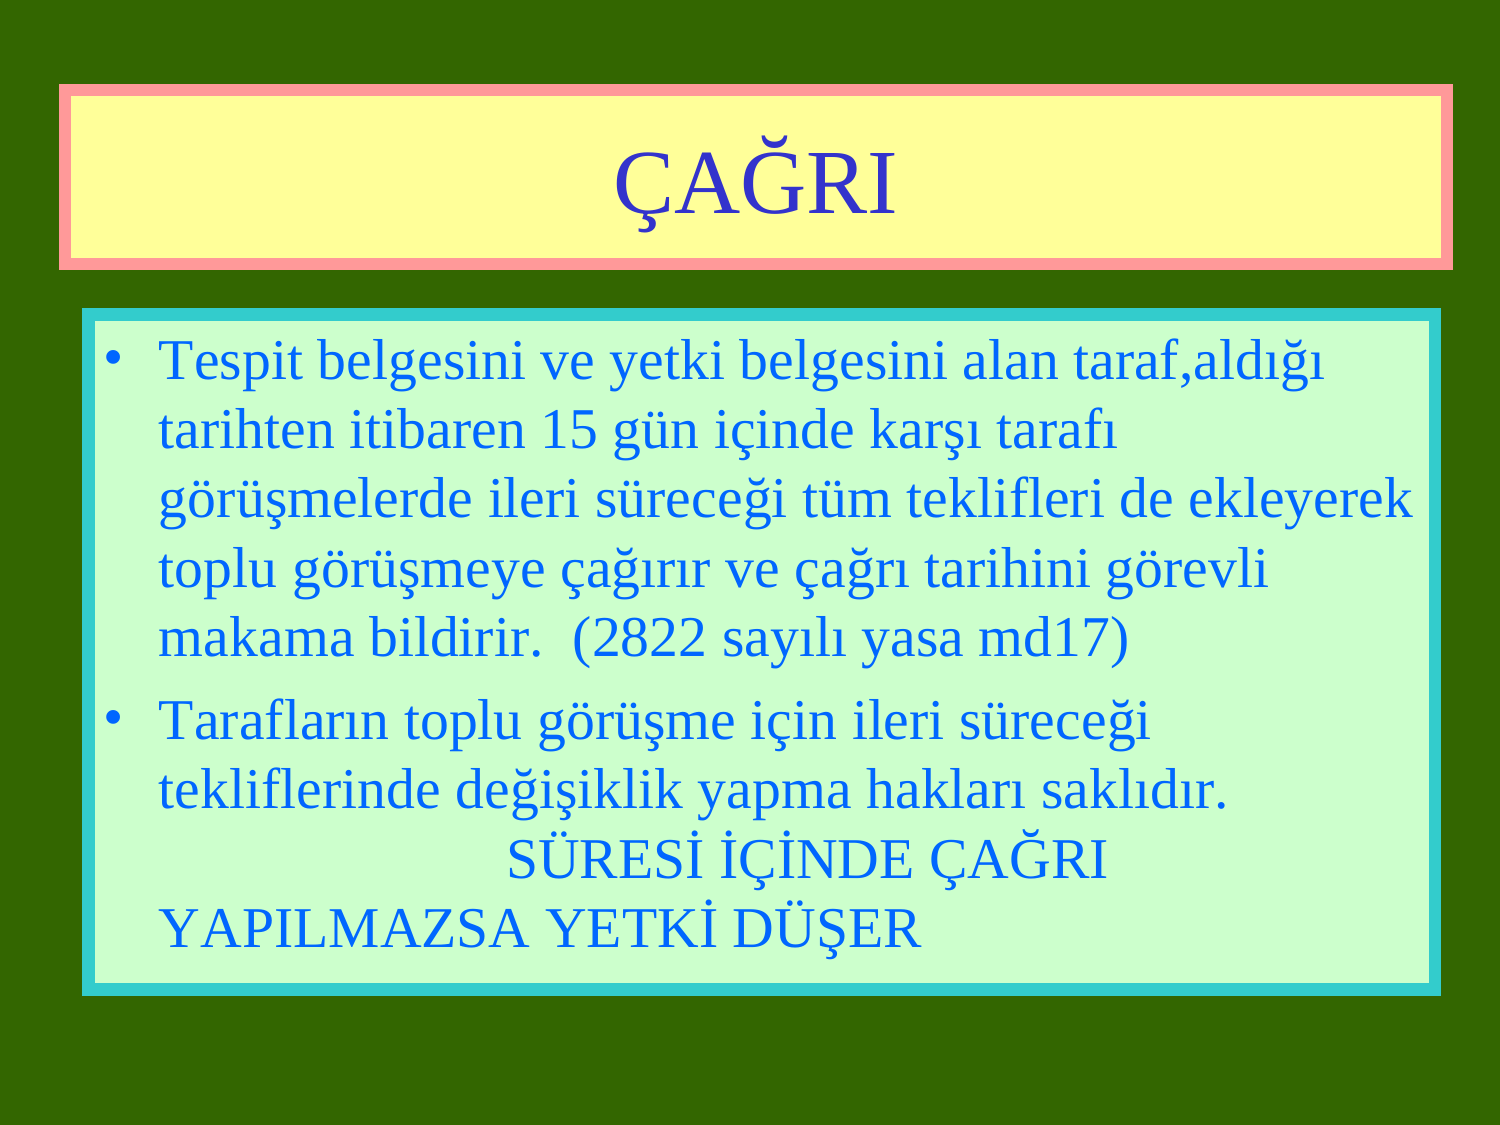

# ÇAĞRI
Tespit belgesini ve yetki belgesini alan taraf,aldığı tarihten itibaren 15 gün içinde karşı tarafı görüşmelerde ileri süreceği tüm teklifleri de ekleyerek toplu görüşmeye çağırır ve çağrı tarihini görevli makama bildirir. (2822 sayılı yasa md17)
Tarafların toplu görüşme için ileri süreceği tekliflerinde değişiklik yapma hakları saklıdır. SÜRESİ İÇİNDE ÇAĞRI YAPILMAZSA YETKİ DÜŞER